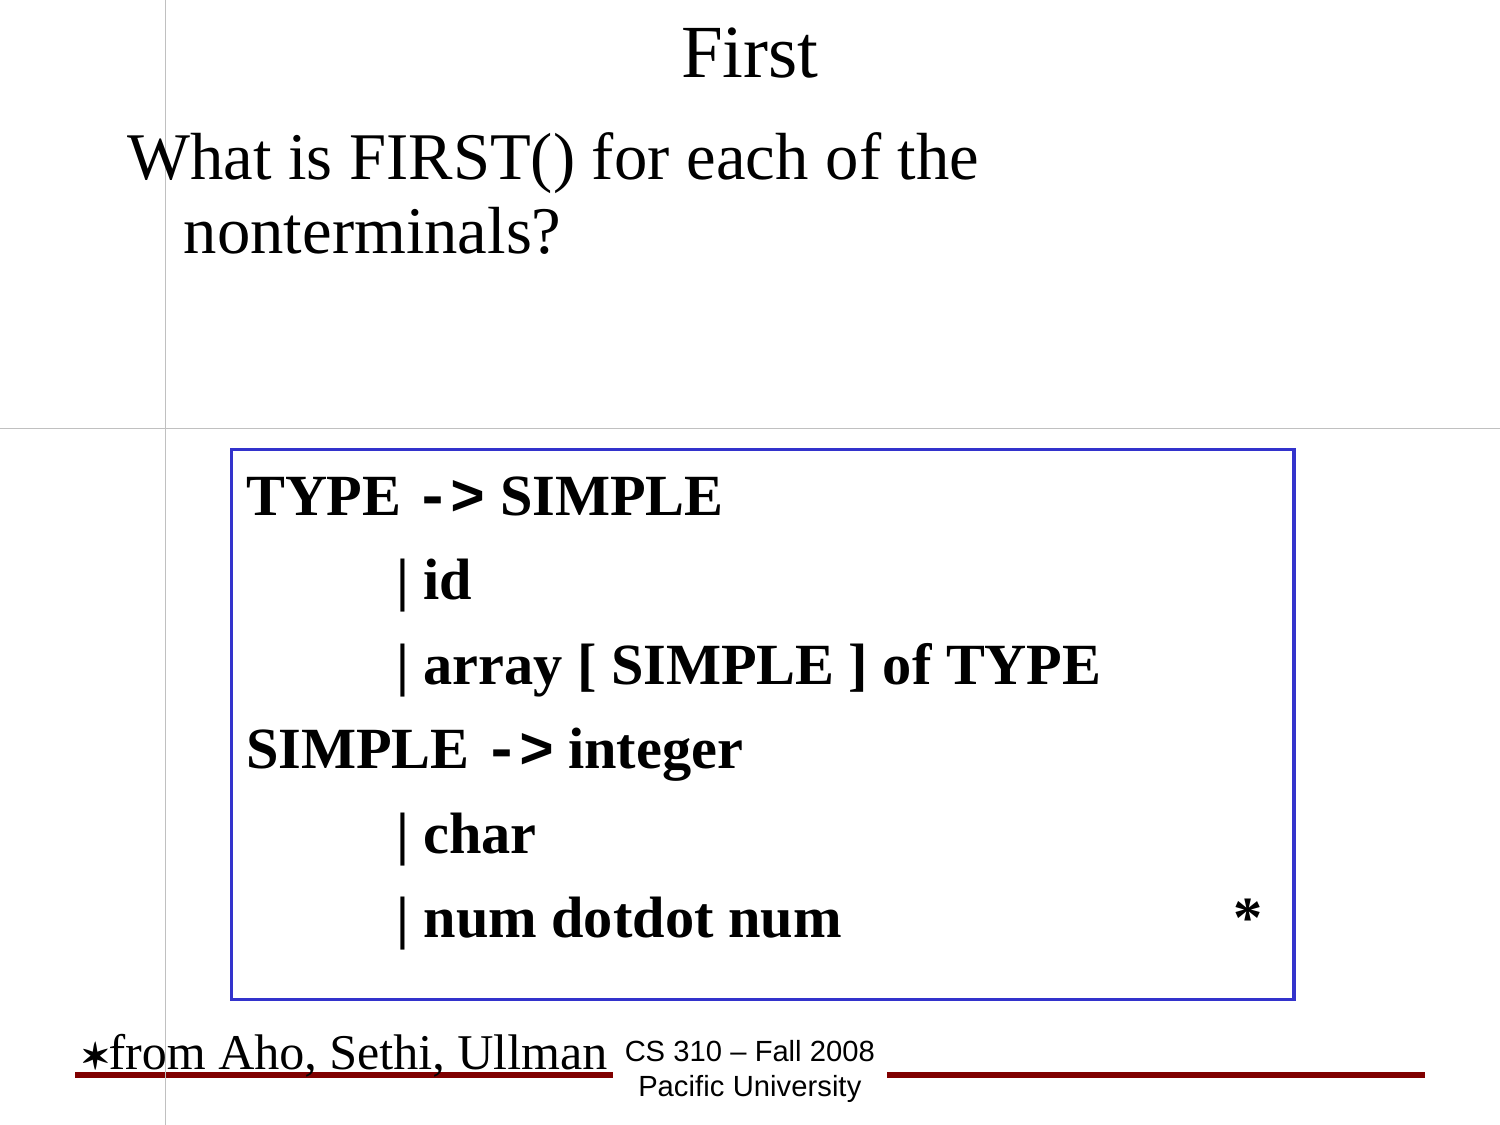

# First
What is FIRST() for each of the nonterminals?
TYPE -> SIMPLE
		| id
		| array [ SIMPLE ] of TYPE
SIMPLE -> integer
		| char
		| num dotdot num 		 *
*from Aho, Sethi, Ullman